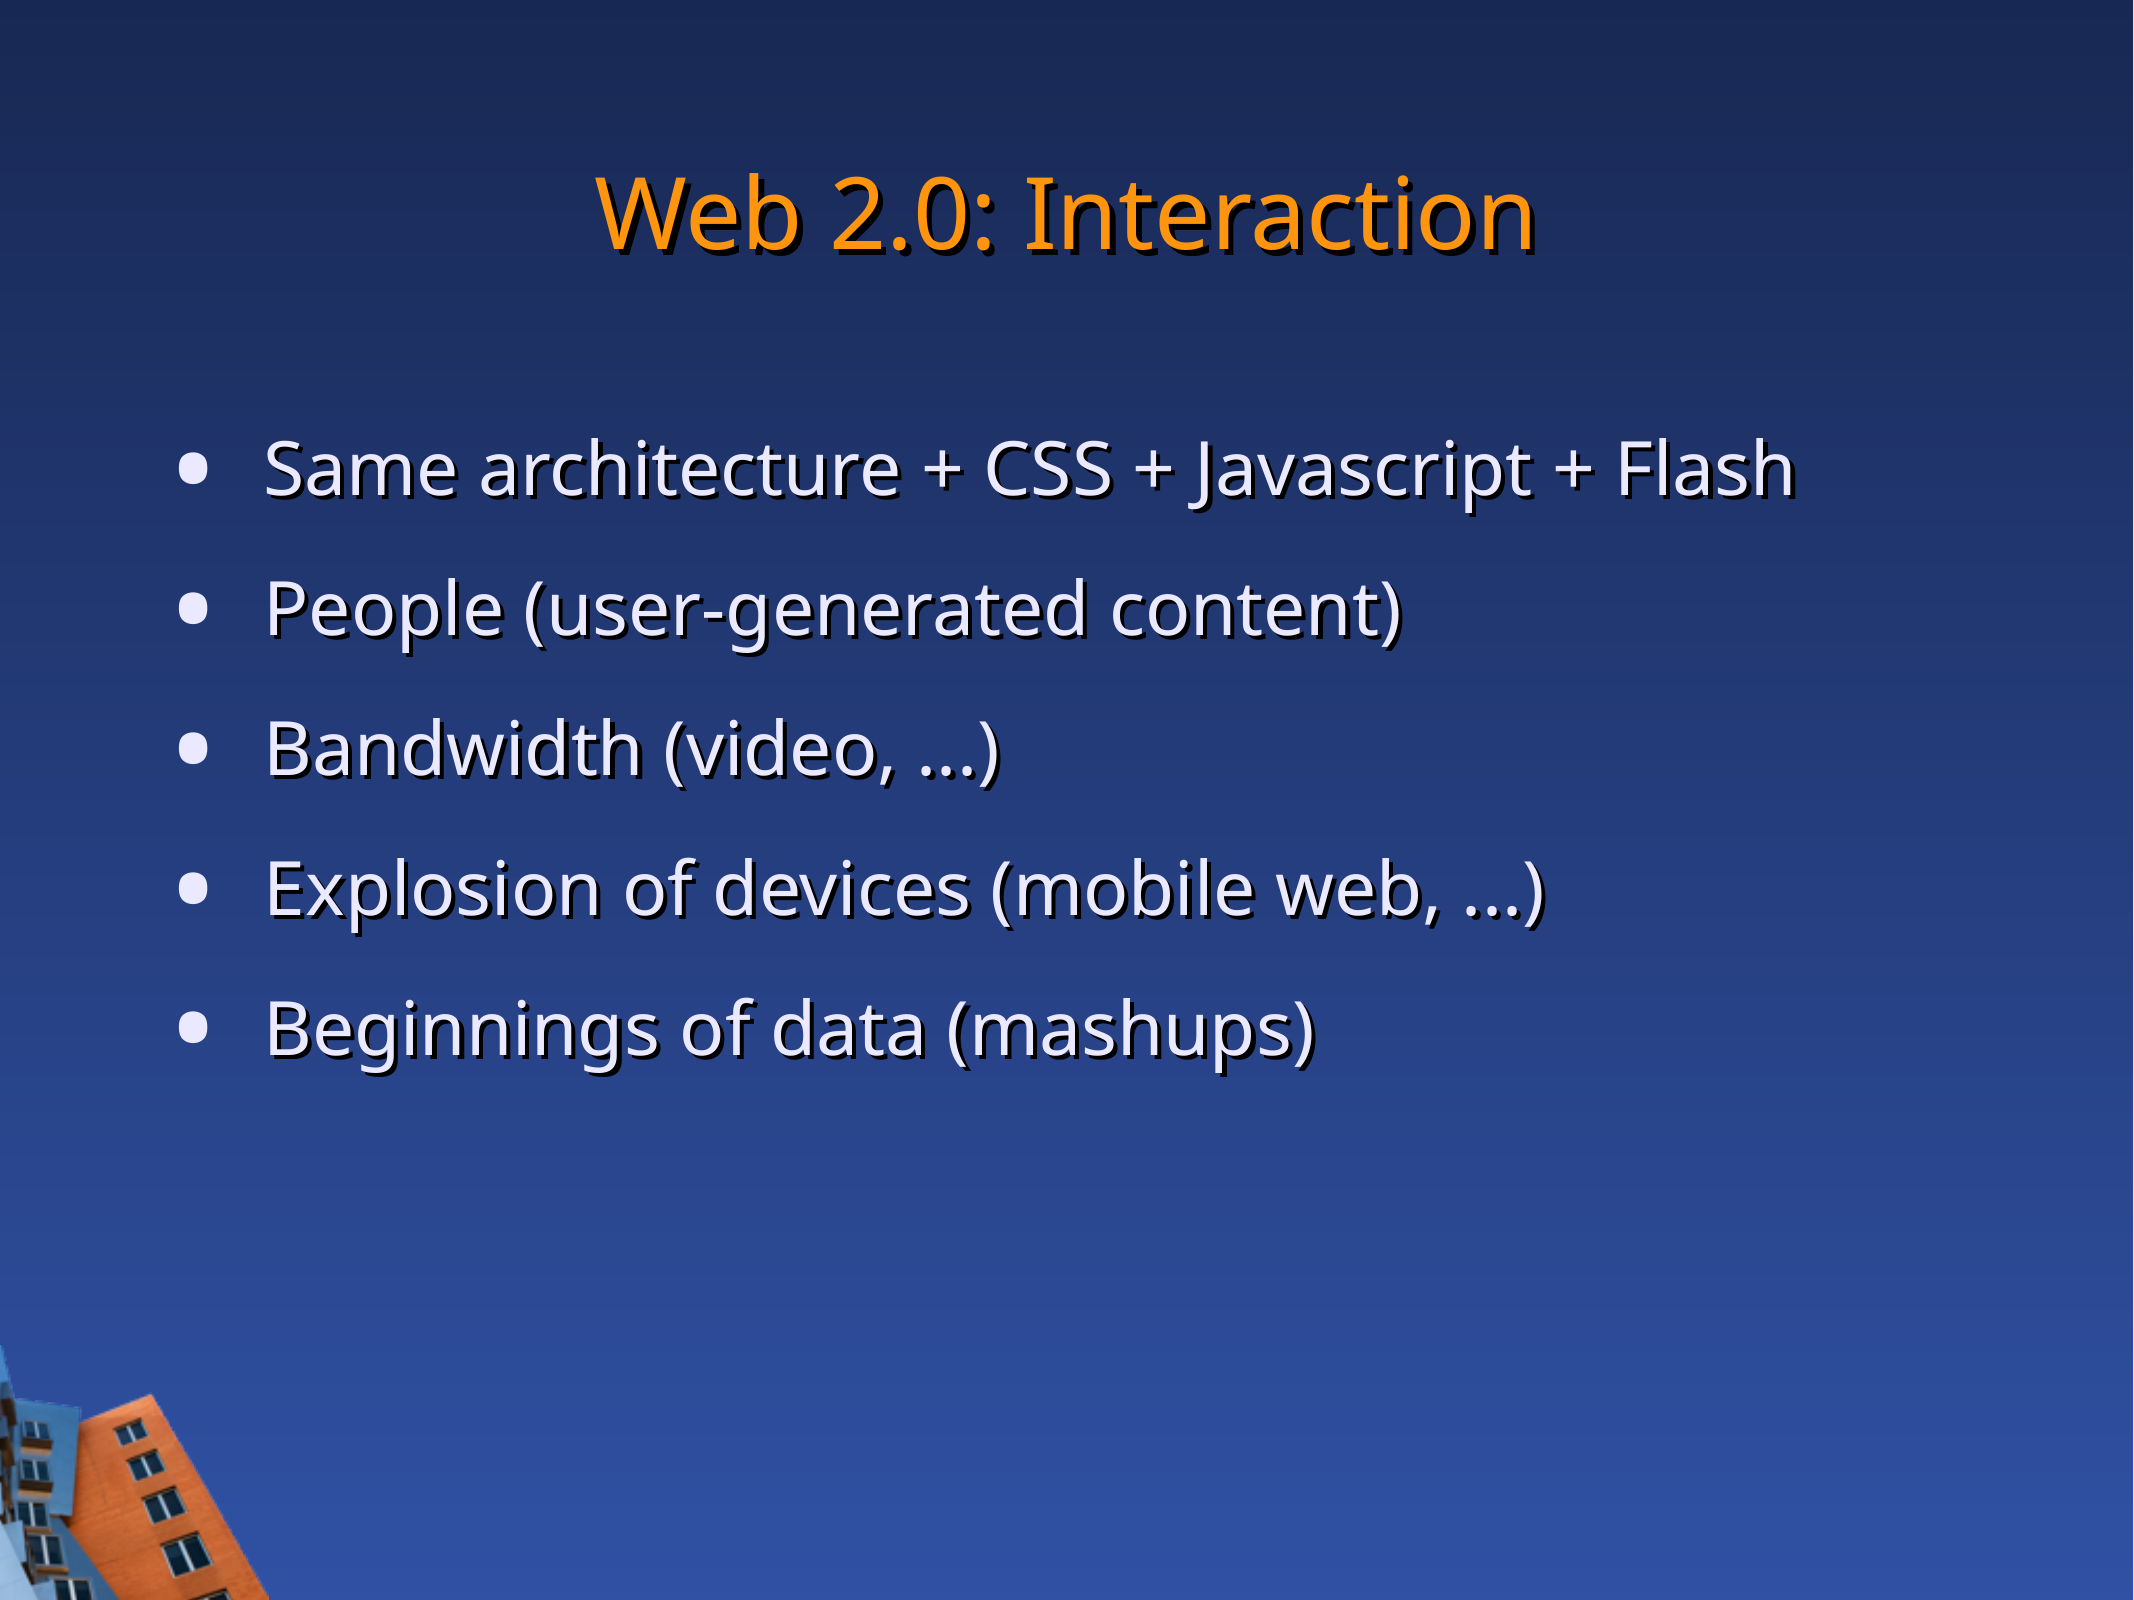

# Web 2.0: Interaction
Same architecture + CSS + Javascript + Flash
People (user-generated content)
Bandwidth (video, ...)
Explosion of devices (mobile web, ...)
Beginnings of data (mashups)